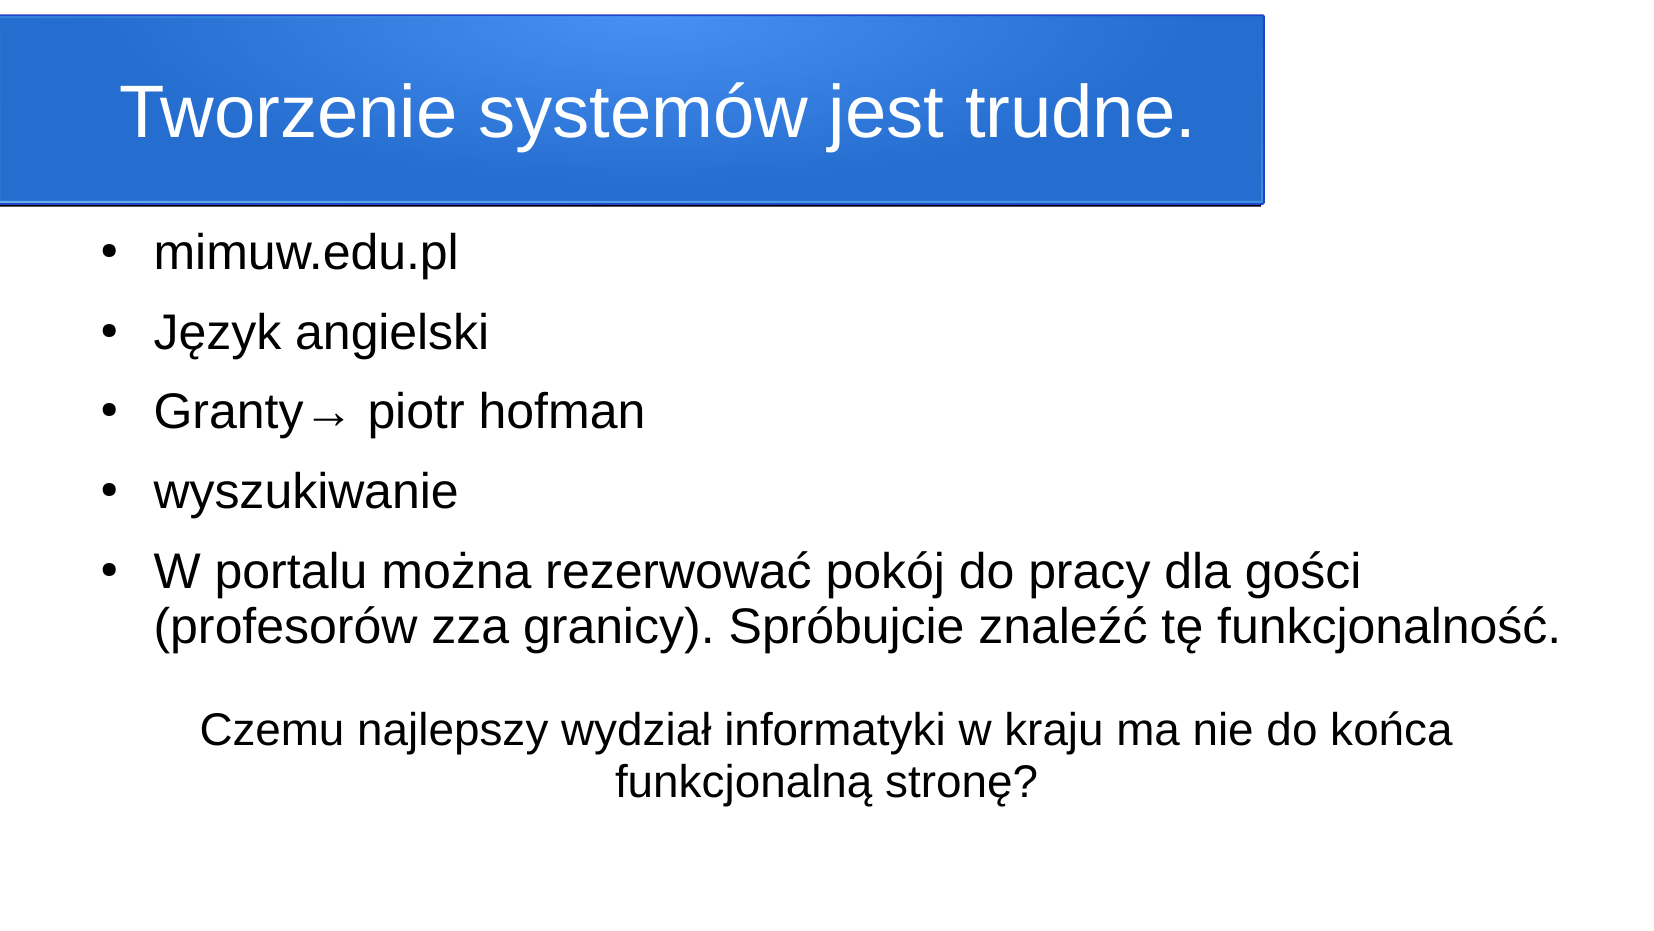

# Tworzenie systemów jest trudne.
mimuw.edu.pl
Język angielski
Granty→ piotr hofman
wyszukiwanie
W portalu można rezerwować pokój do pracy dla gości (profesorów zza granicy). Spróbujcie znaleźć tę funkcjonalność.
Czemu najlepszy wydział informatyki w kraju ma nie do końca funkcjonalną stronę?